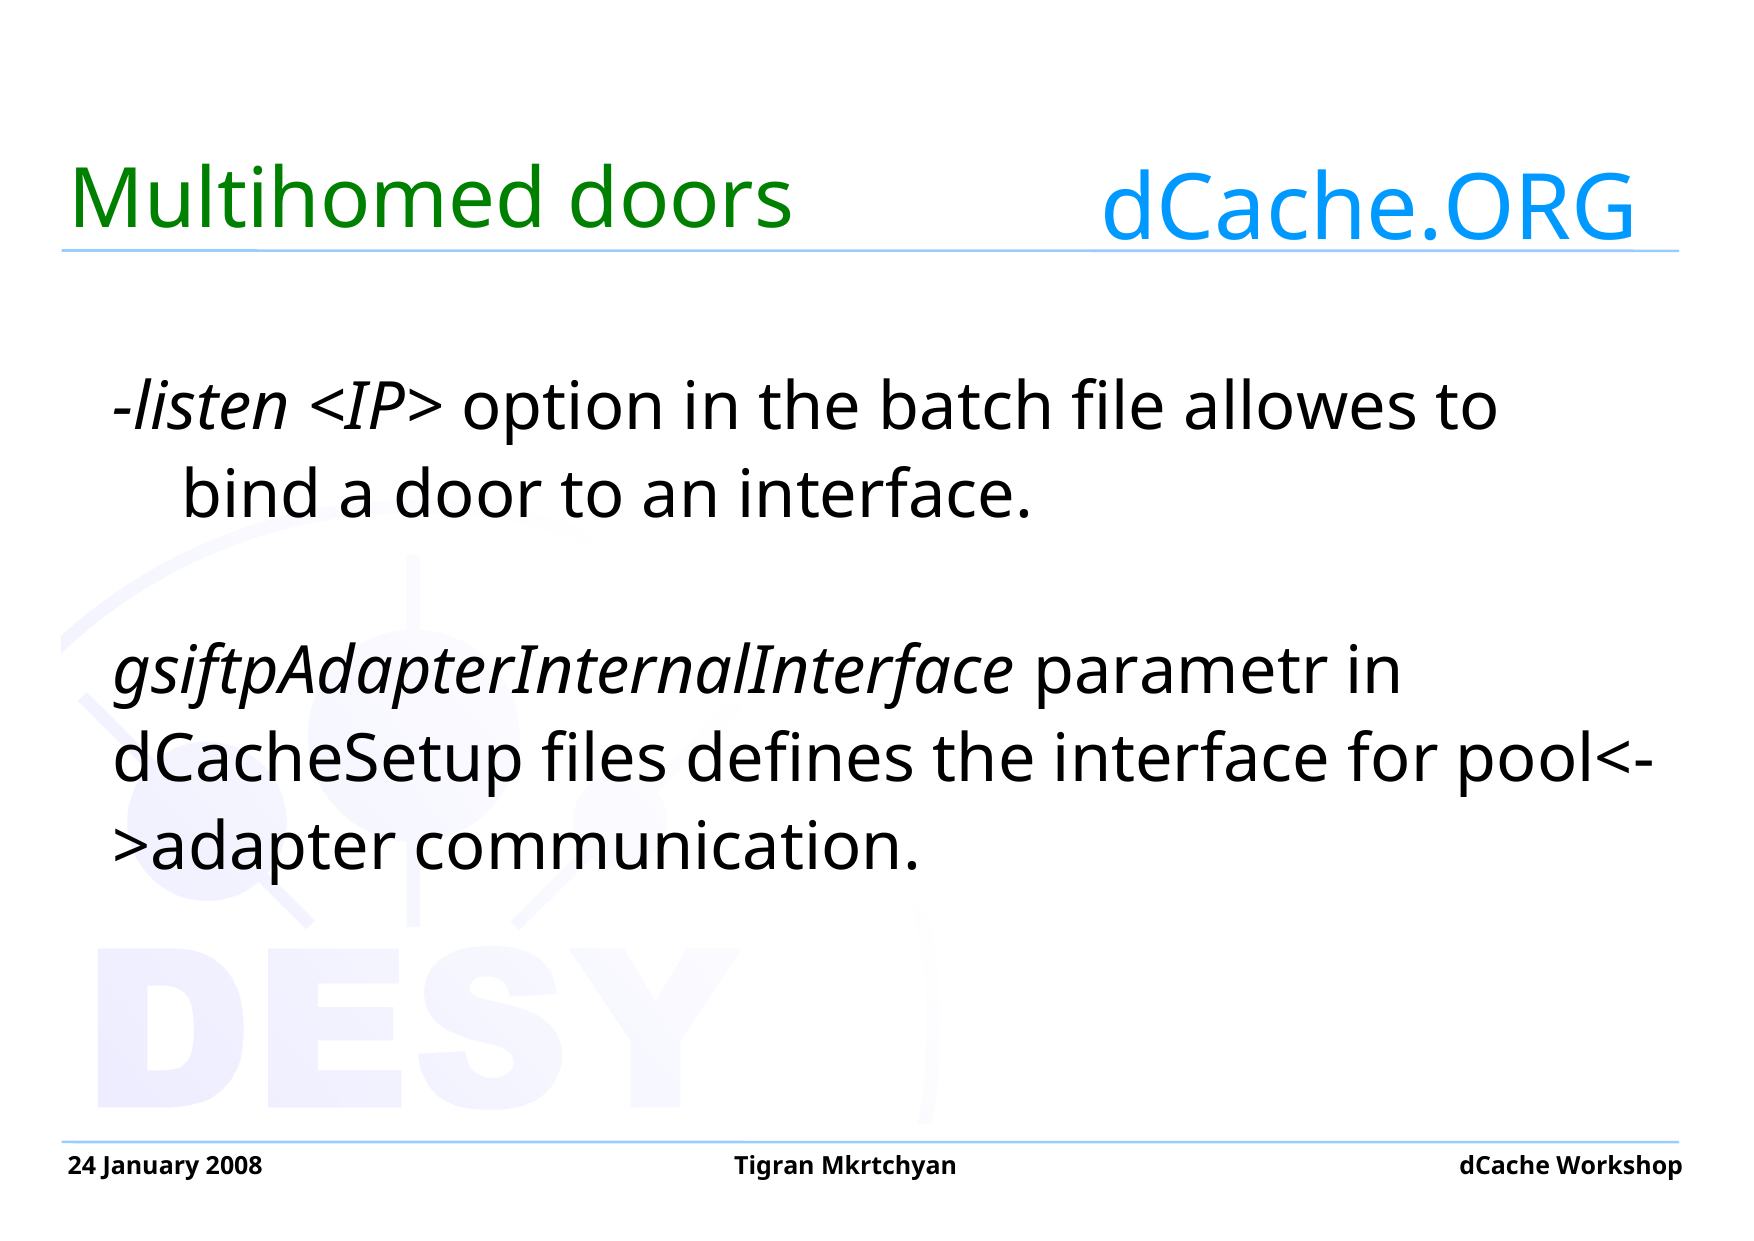

Multihomed doors
-listen <IP> option in the batch file allowes to
 bind a door to an interface.
gsiftpAdapterInternalInterface parametr in 	 dCacheSetup files defines the interface for pool<->adapter communication.